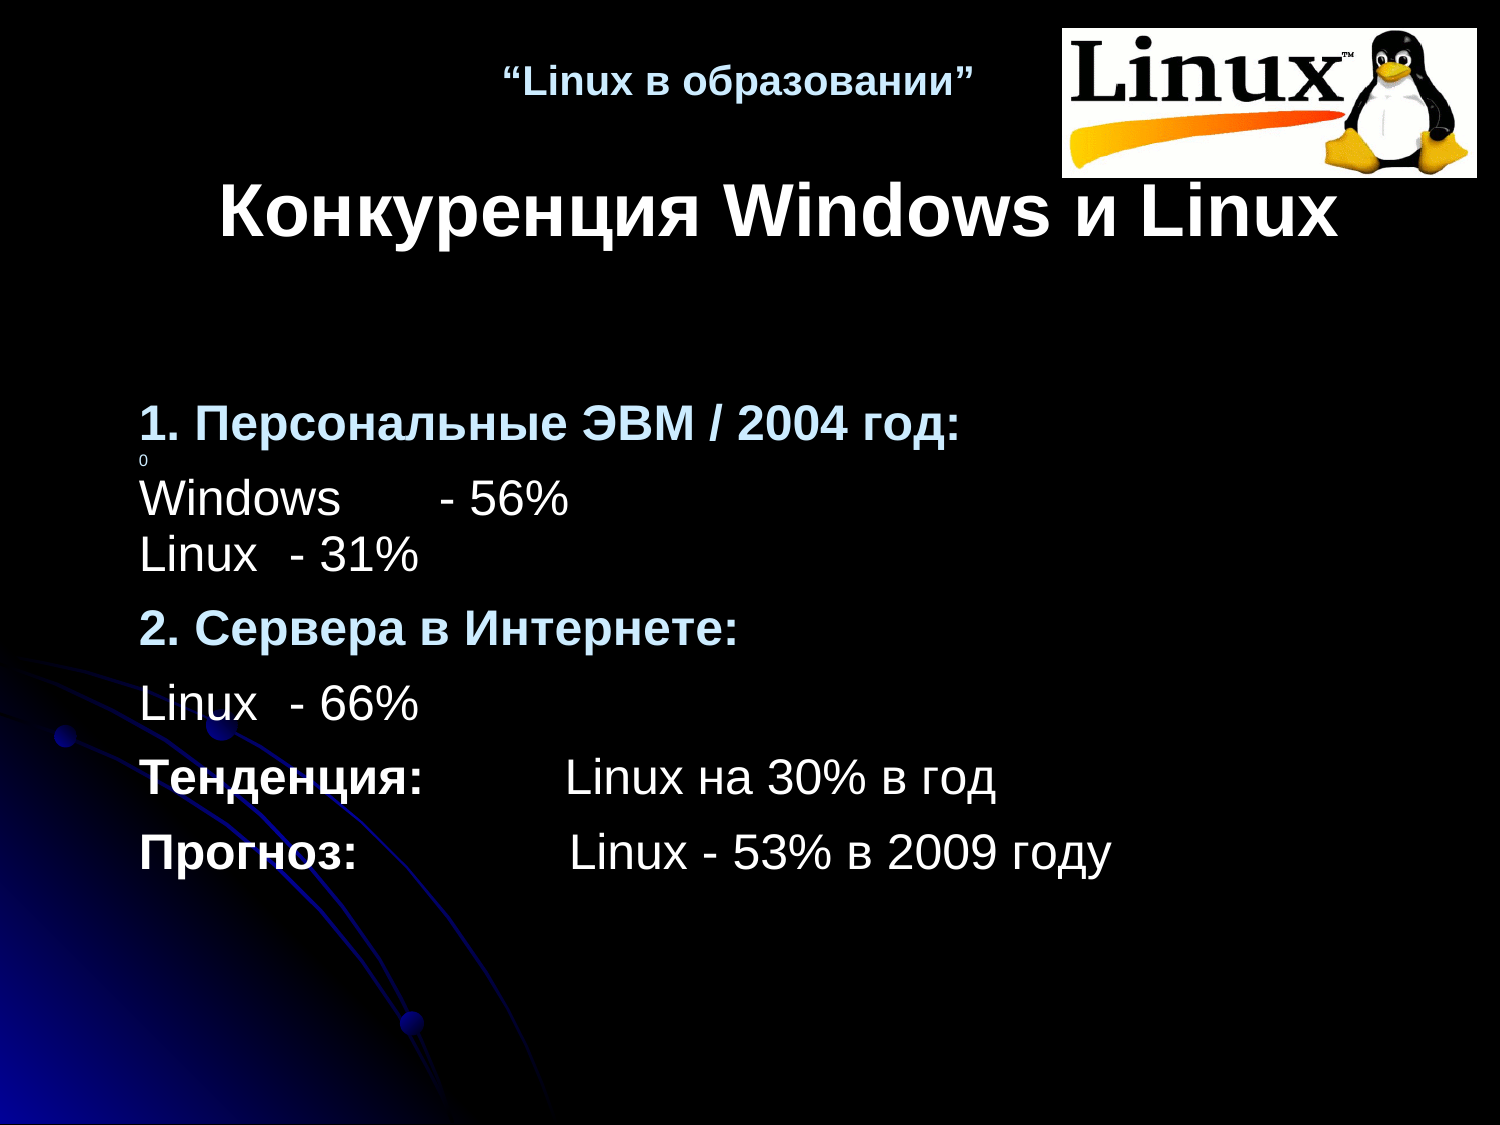

“Linux в образовании”
Конкуренция Windows и Linux
1. Персональные ЭВМ / 2004 год:
0
Windows	- 56%
Linux	- 31%
2. Сервера в Интернете:
Linux	- 66%
Тенденция: Linux на 30% в год
Прогноз: Linux - 53% в 2009 году